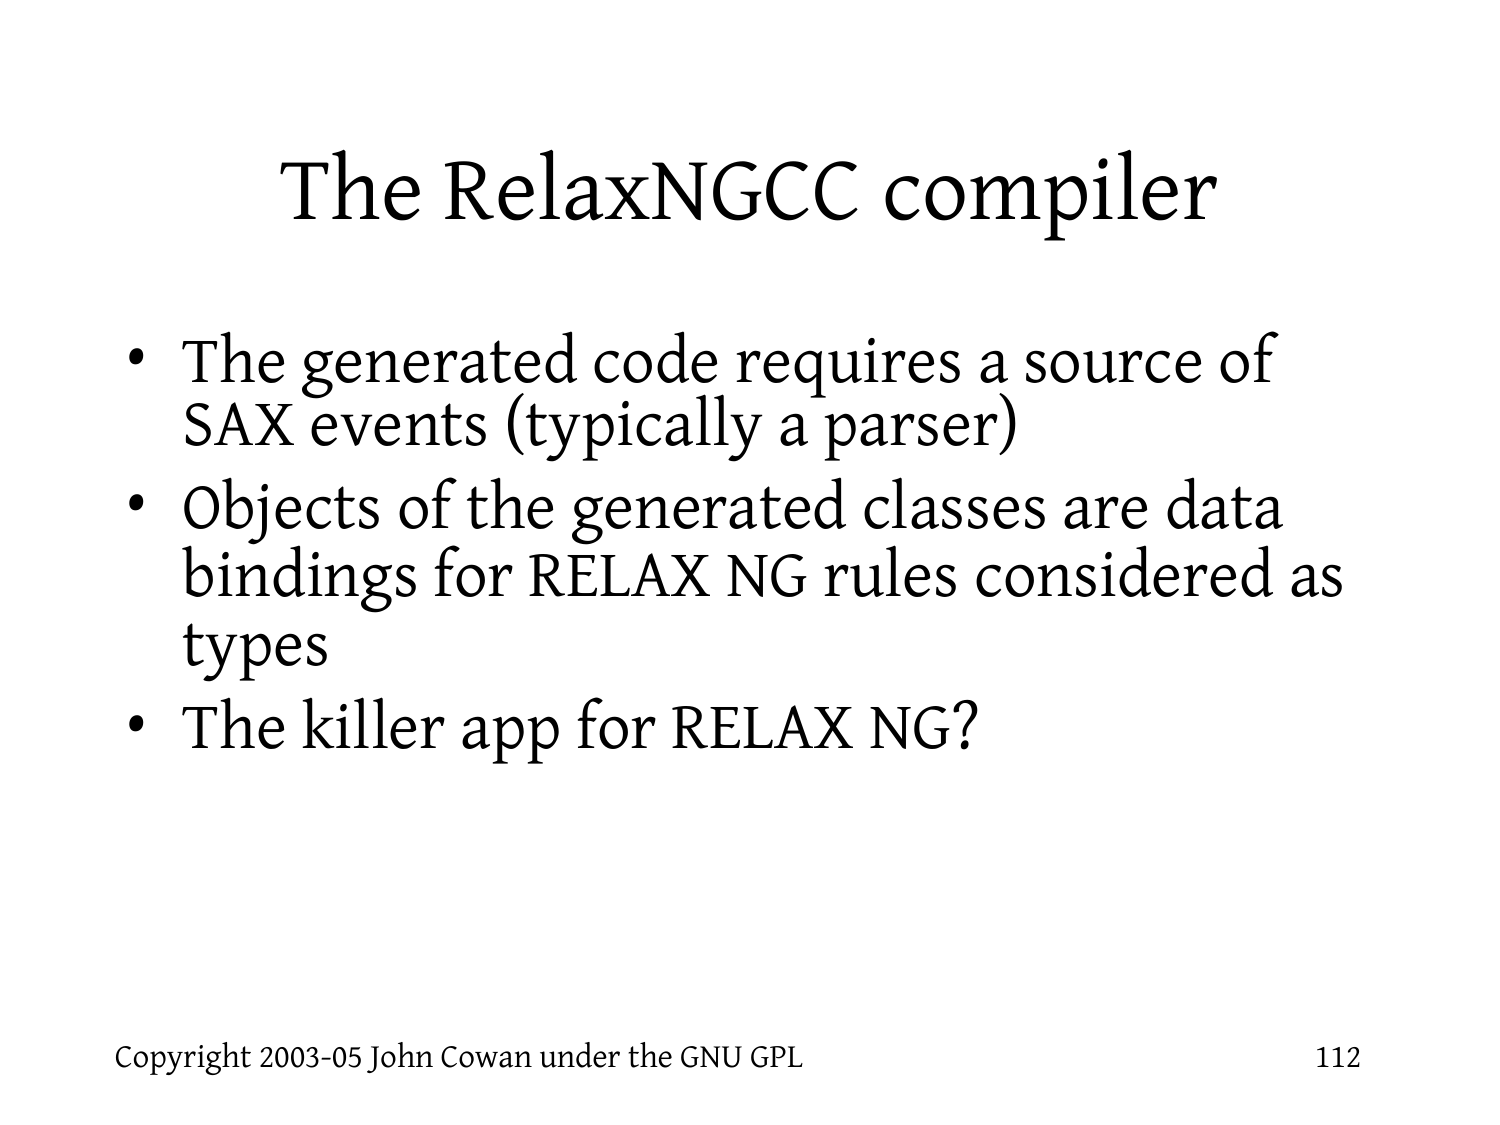

# The RelaxNGCC compiler
The generated code requires a source of SAX events (typically a parser)
Objects of the generated classes are data bindings for RELAX NG rules considered as types
The killer app for RELAX NG?